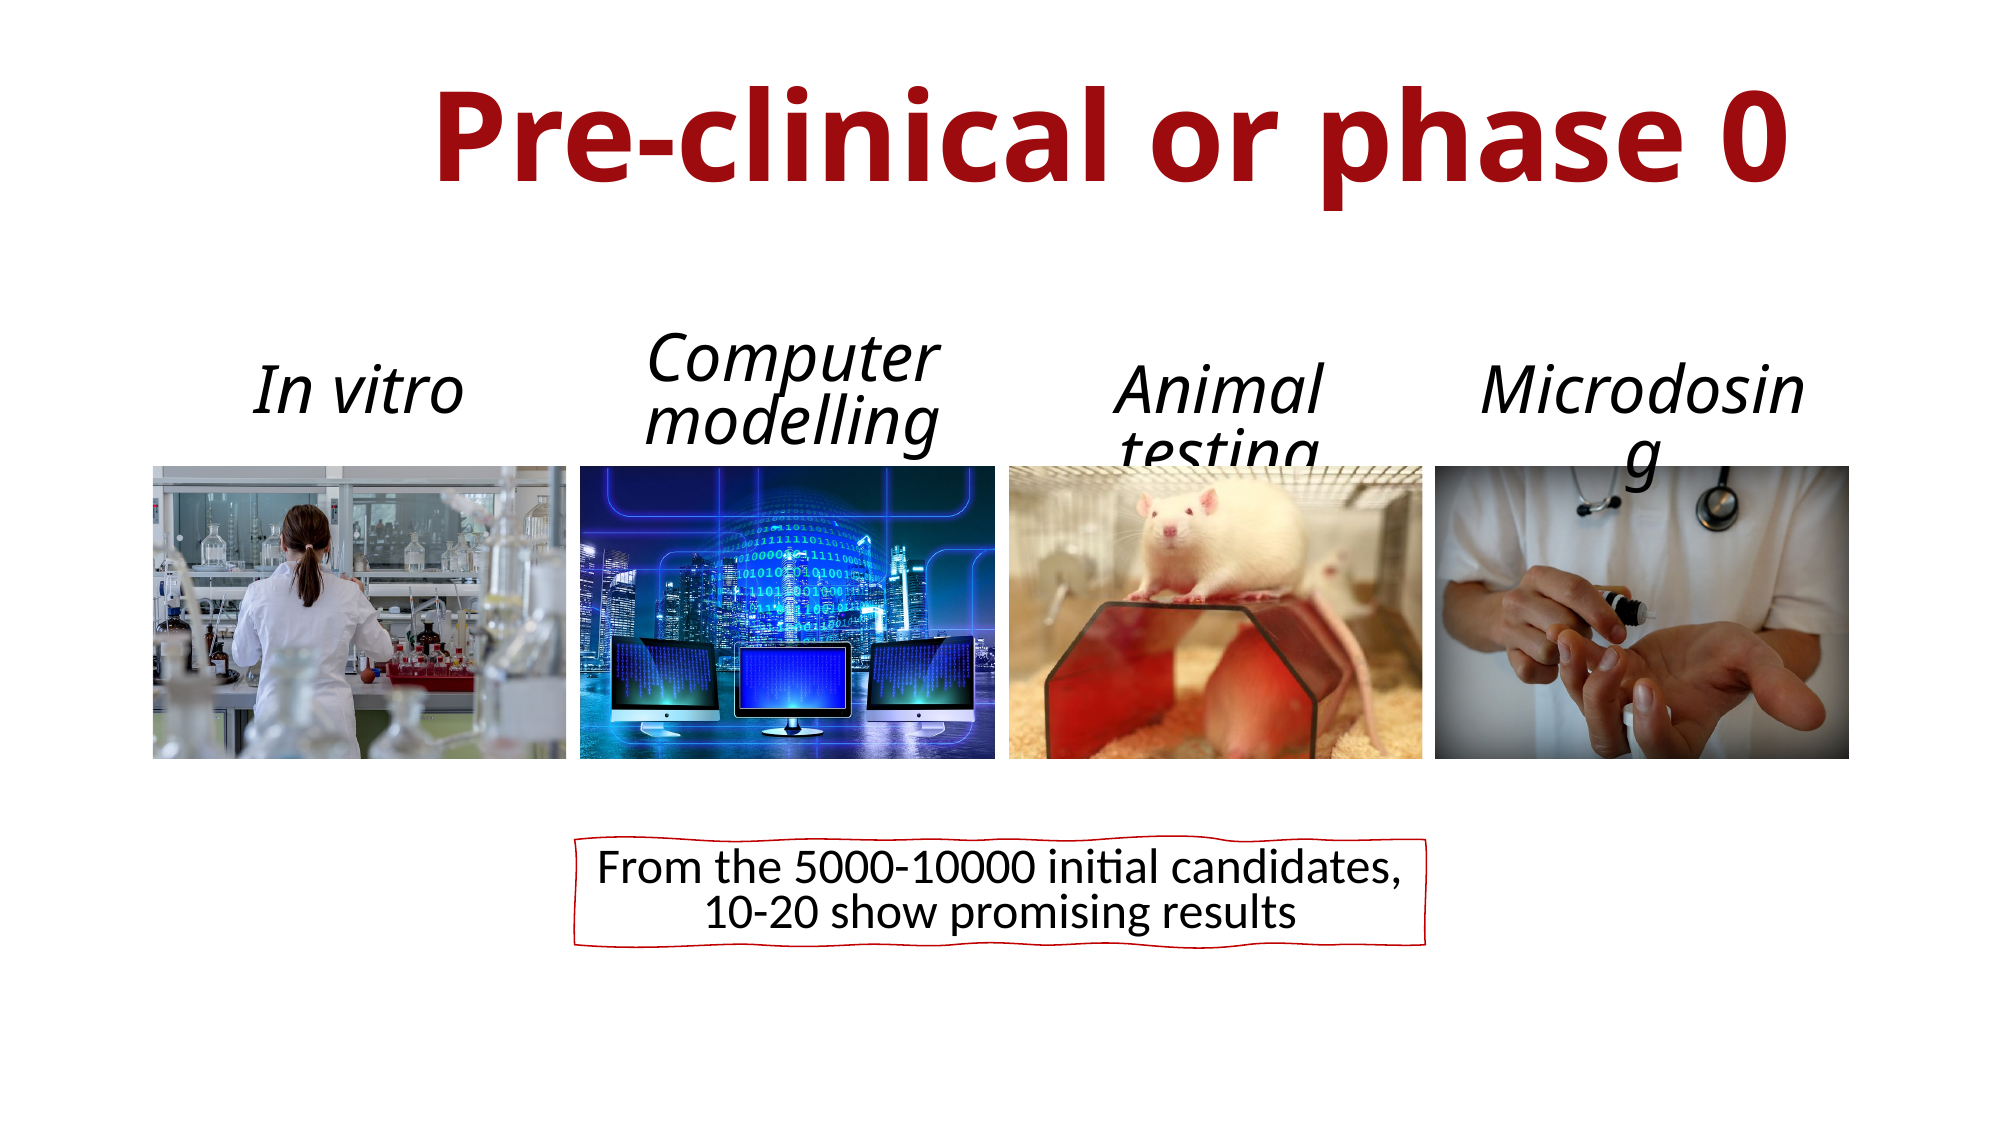

Pre-clinical or phase 0
Computer modelling
 In vitro
Animal testing
Microdosing
From the 5000-10000 initial candidates, 10-20 show promising results